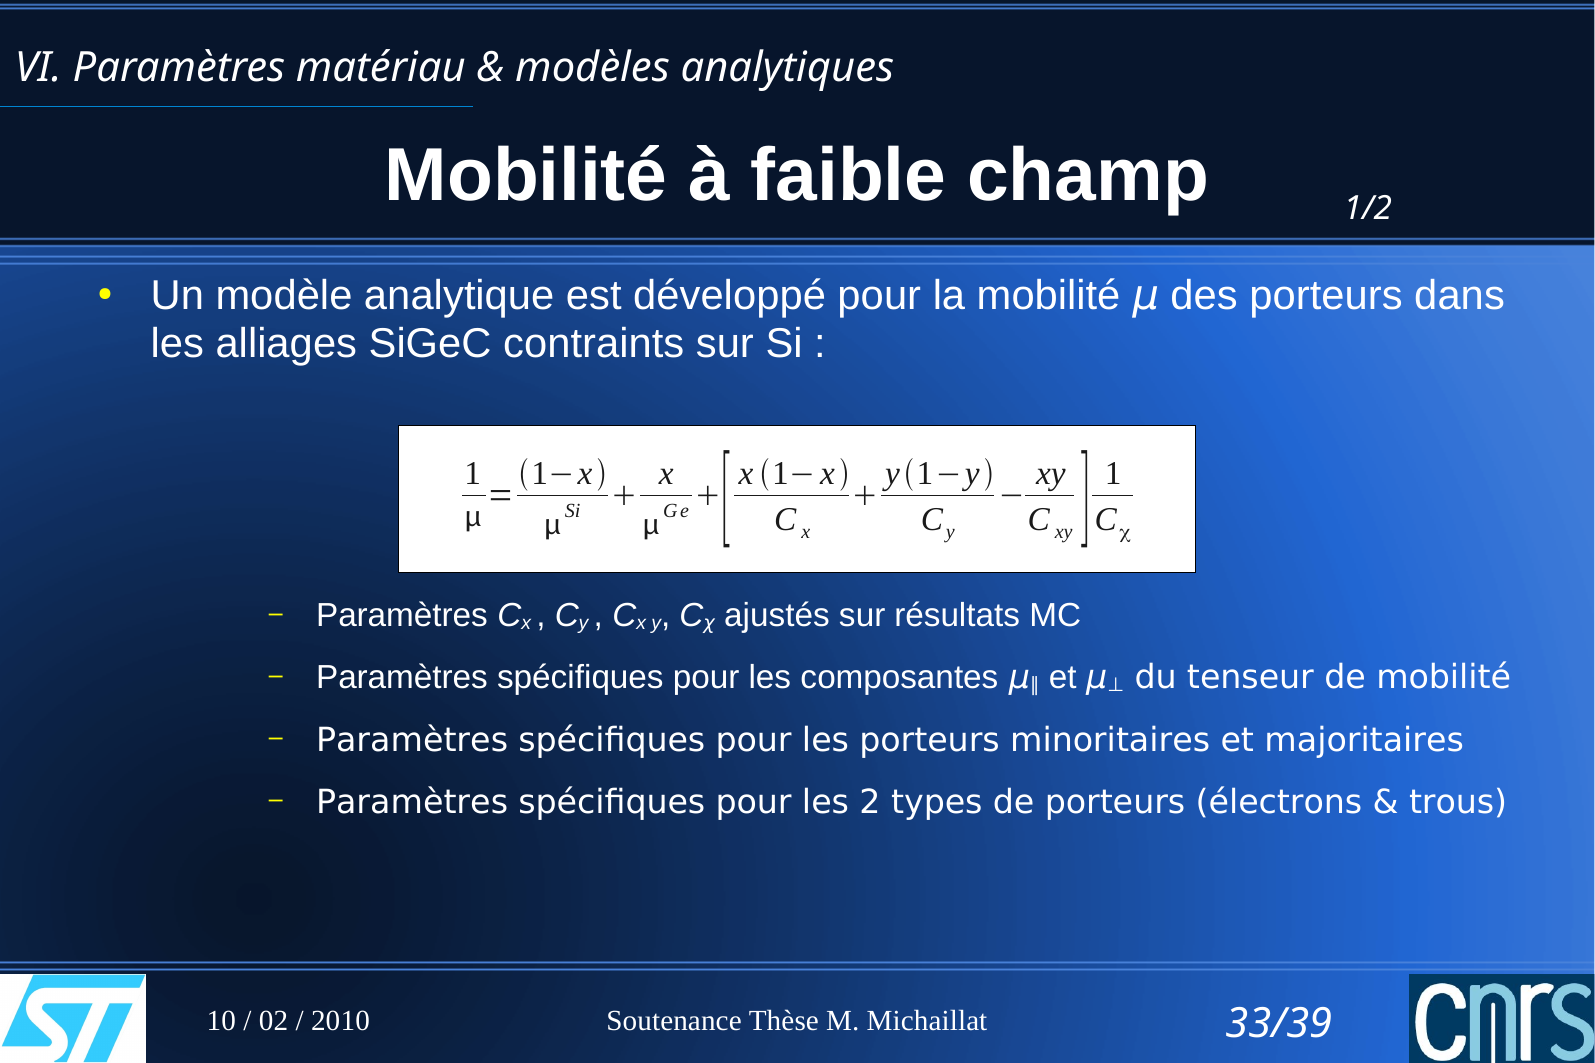

VI. Paramètres matériau & modèles analytiques
# Mobilité à faible champ
1/2
Un modèle analytique est développé pour la mobilité μ des porteurs dans les alliages SiGeC contraints sur Si :
Paramètres Cx , Cy , Cx y, Cχ ajustés sur résultats MC
Paramètres spécifiques pour les composantes μ∥ et μ⊥ du tenseur de mobilité
Paramètres spécifiques pour les porteurs minoritaires et majoritaires
Paramètres spécifiques pour les 2 types de porteurs (électrons & trous)